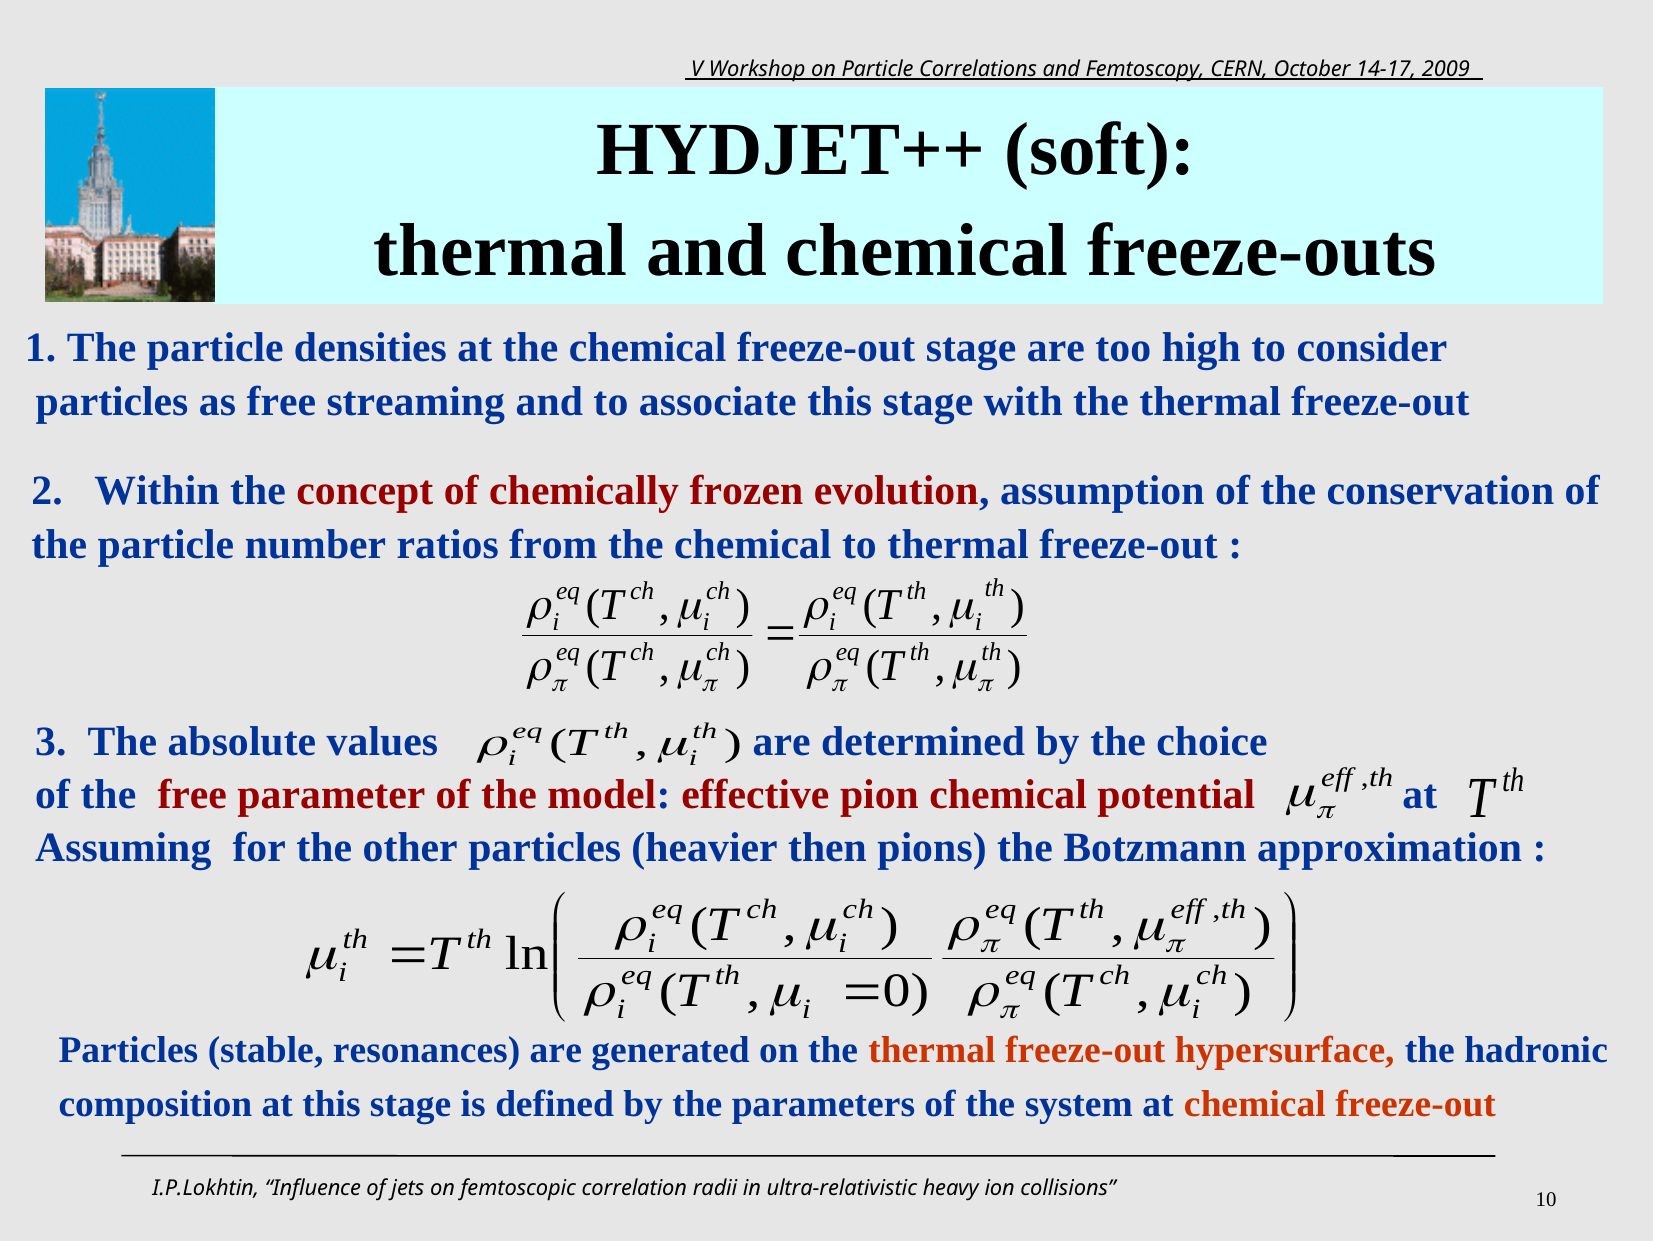

# HYDJET++ (soft): thermal and chemical freeze-outs
1. The particle densities at the chemical freeze-out stage are too high to consider
 particles as free streaming and to associate this stage with the thermal freeze-out
2. Within the concept of chemically frozen evolution, assumption of the conservation of
the particle number ratios from the chemical to thermal freeze-out :
3. The absolute values are determined by the choice
of the free parameter of the model: effective pion chemical potential at
Assuming for the other particles (heavier then pions) the Botzmann approximation :
Particles (stable, resonances) are generated on the thermal freeze-out hypersurface, the hadronic
composition at this stage is defined by the parameters of the system at chemical freeze-out